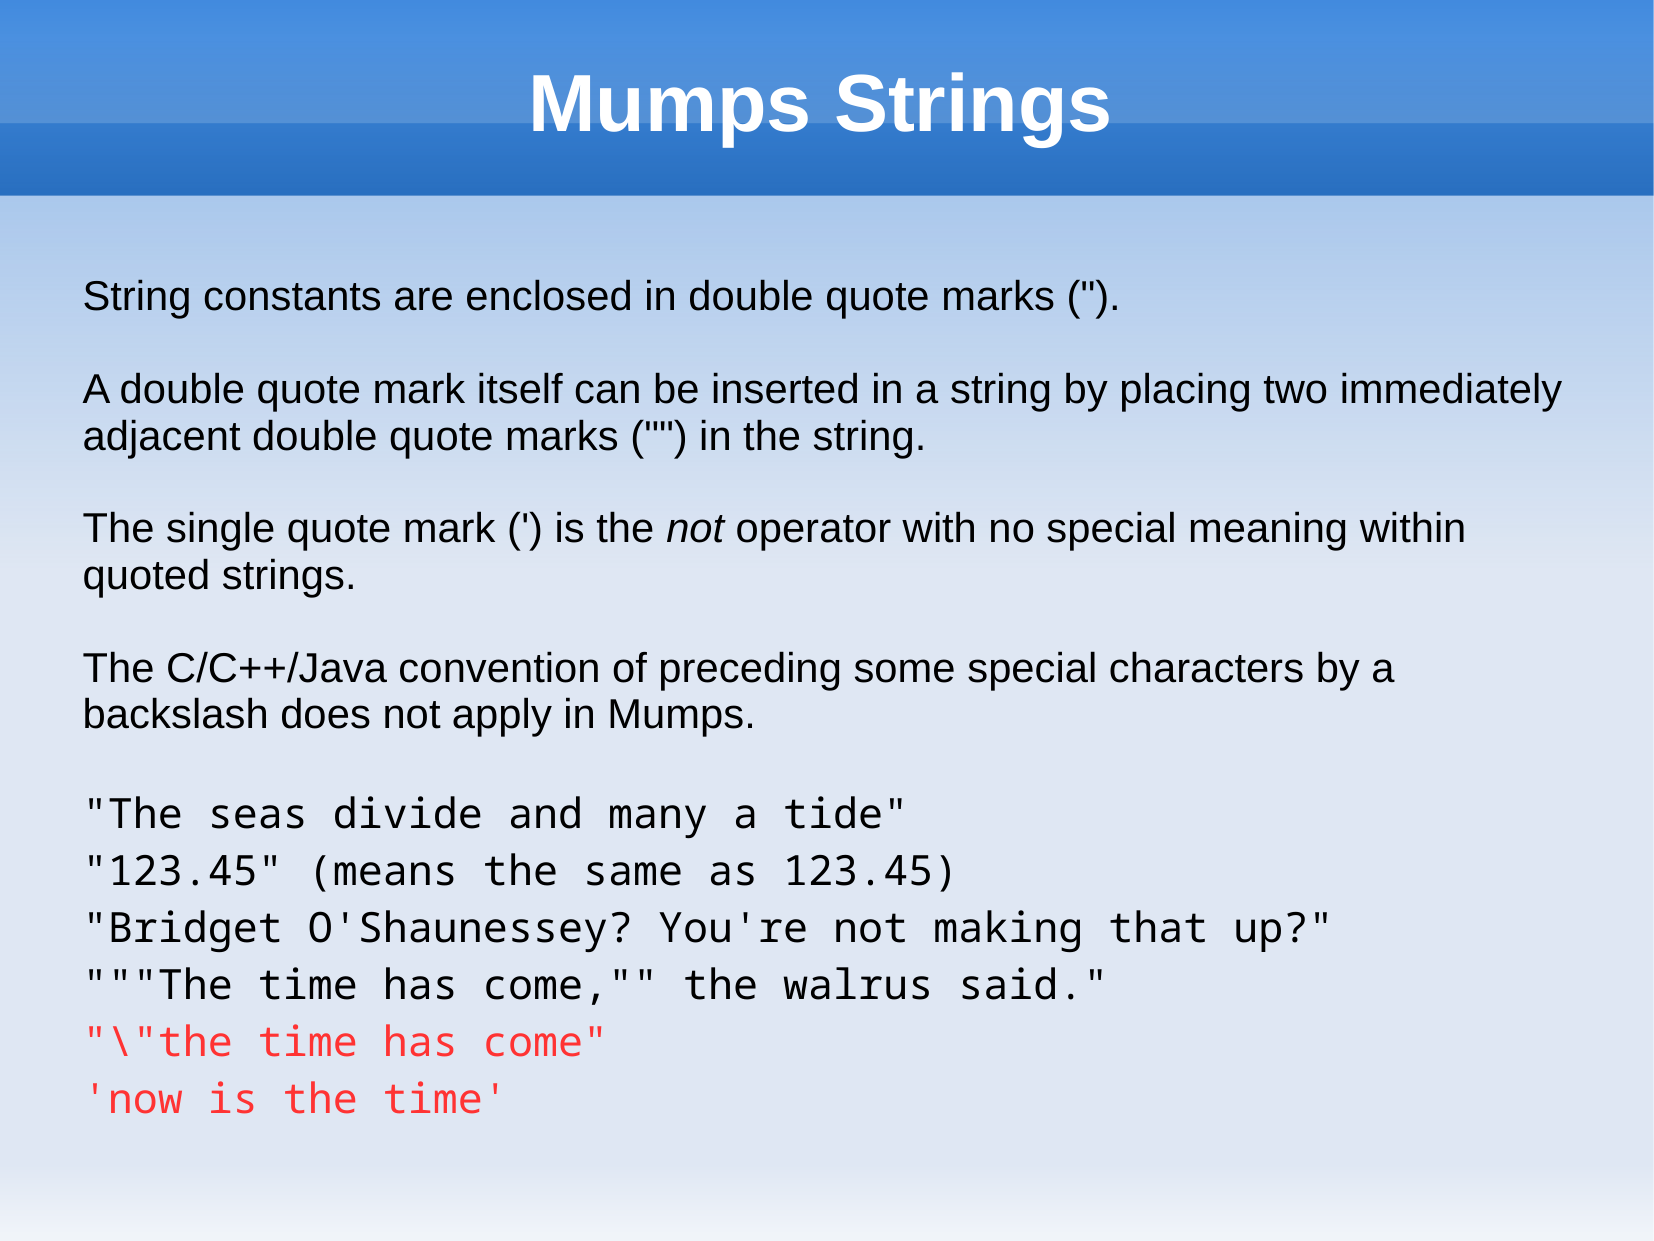

# Mumps Strings
String constants are enclosed in double quote marks (").
A double quote mark itself can be inserted in a string by placing two immediately adjacent double quote marks ("") in the string.
The single quote mark (') is the not operator with no special meaning within quoted strings.
The C/C++/Java convention of preceding some special characters by a backslash does not apply in Mumps.
"The seas divide and many a tide"
"123.45" (means the same as 123.45)
"Bridget O'Shaunessey? You're not making that up?"
"""The time has come,"" the walrus said."
"\"the time has come"
'now is the time'